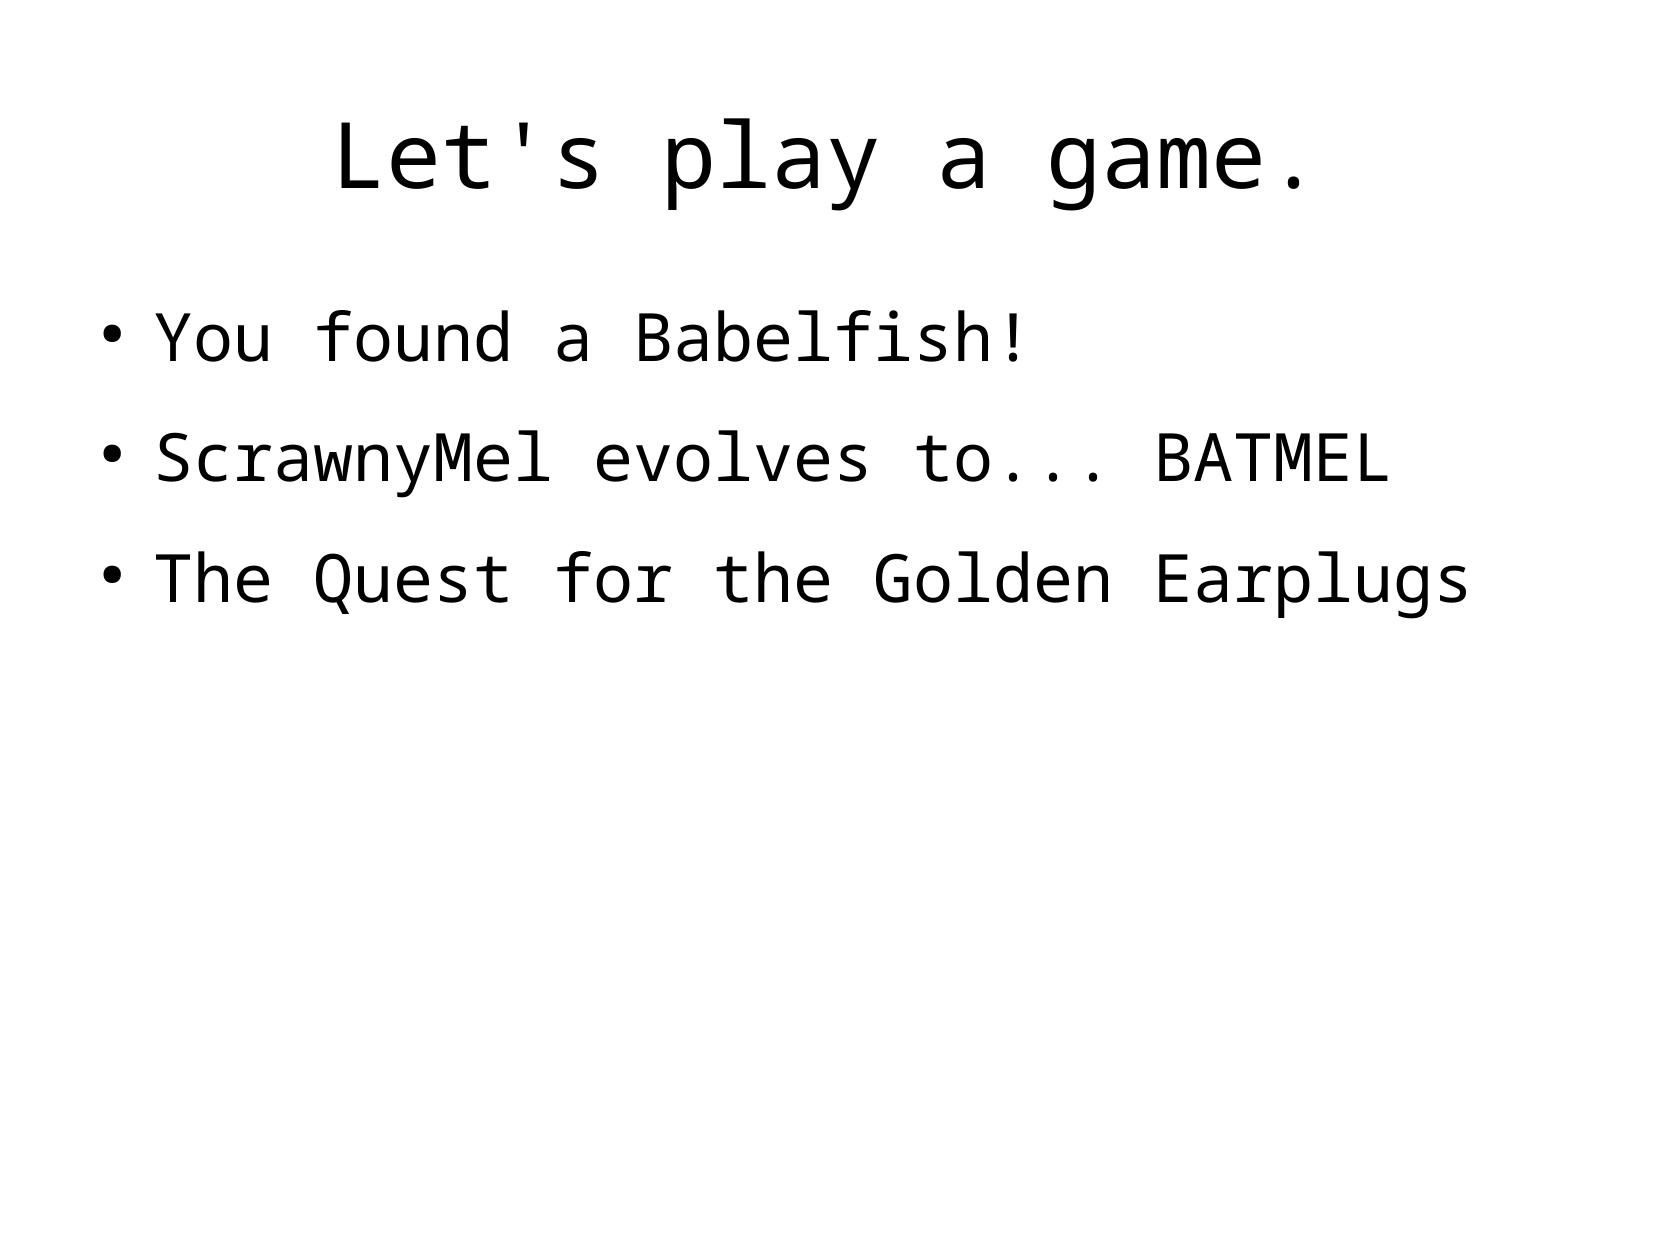

# Let's play a game.
You found a Babelfish!
ScrawnyMel evolves to... BATMEL
The Quest for the Golden Earplugs